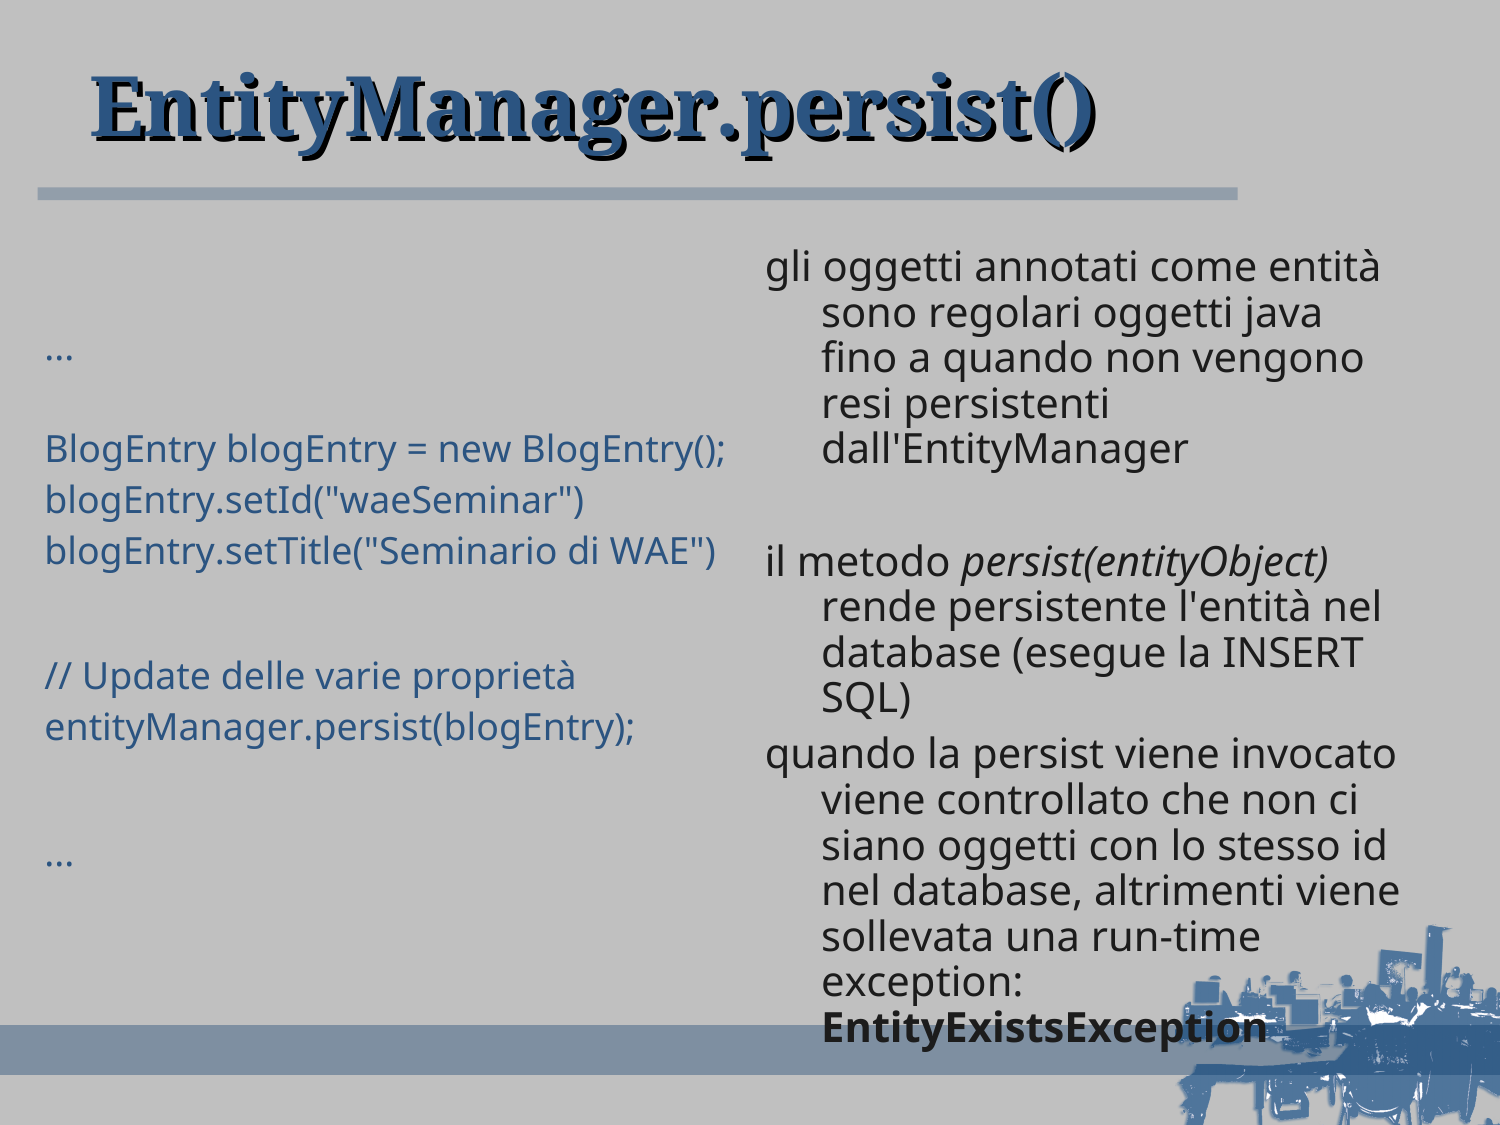

# EntityManager.persist()
gli oggetti annotati come entità sono regolari oggetti java fino a quando non vengono resi persistenti dall'EntityManager
il metodo persist(entityObject) rende persistente l'entità nel database (esegue la INSERT SQL)
quando la persist viene invocato viene controllato che non ci siano oggetti con lo stesso id nel database, altrimenti viene sollevata una run-time exception: EntityExistsException
...
BlogEntry blogEntry = new BlogEntry(); blogEntry.setId("waeSeminar") blogEntry.setTitle("Seminario di WAE")
// Update delle varie proprietà entityManager.persist(blogEntry);
...